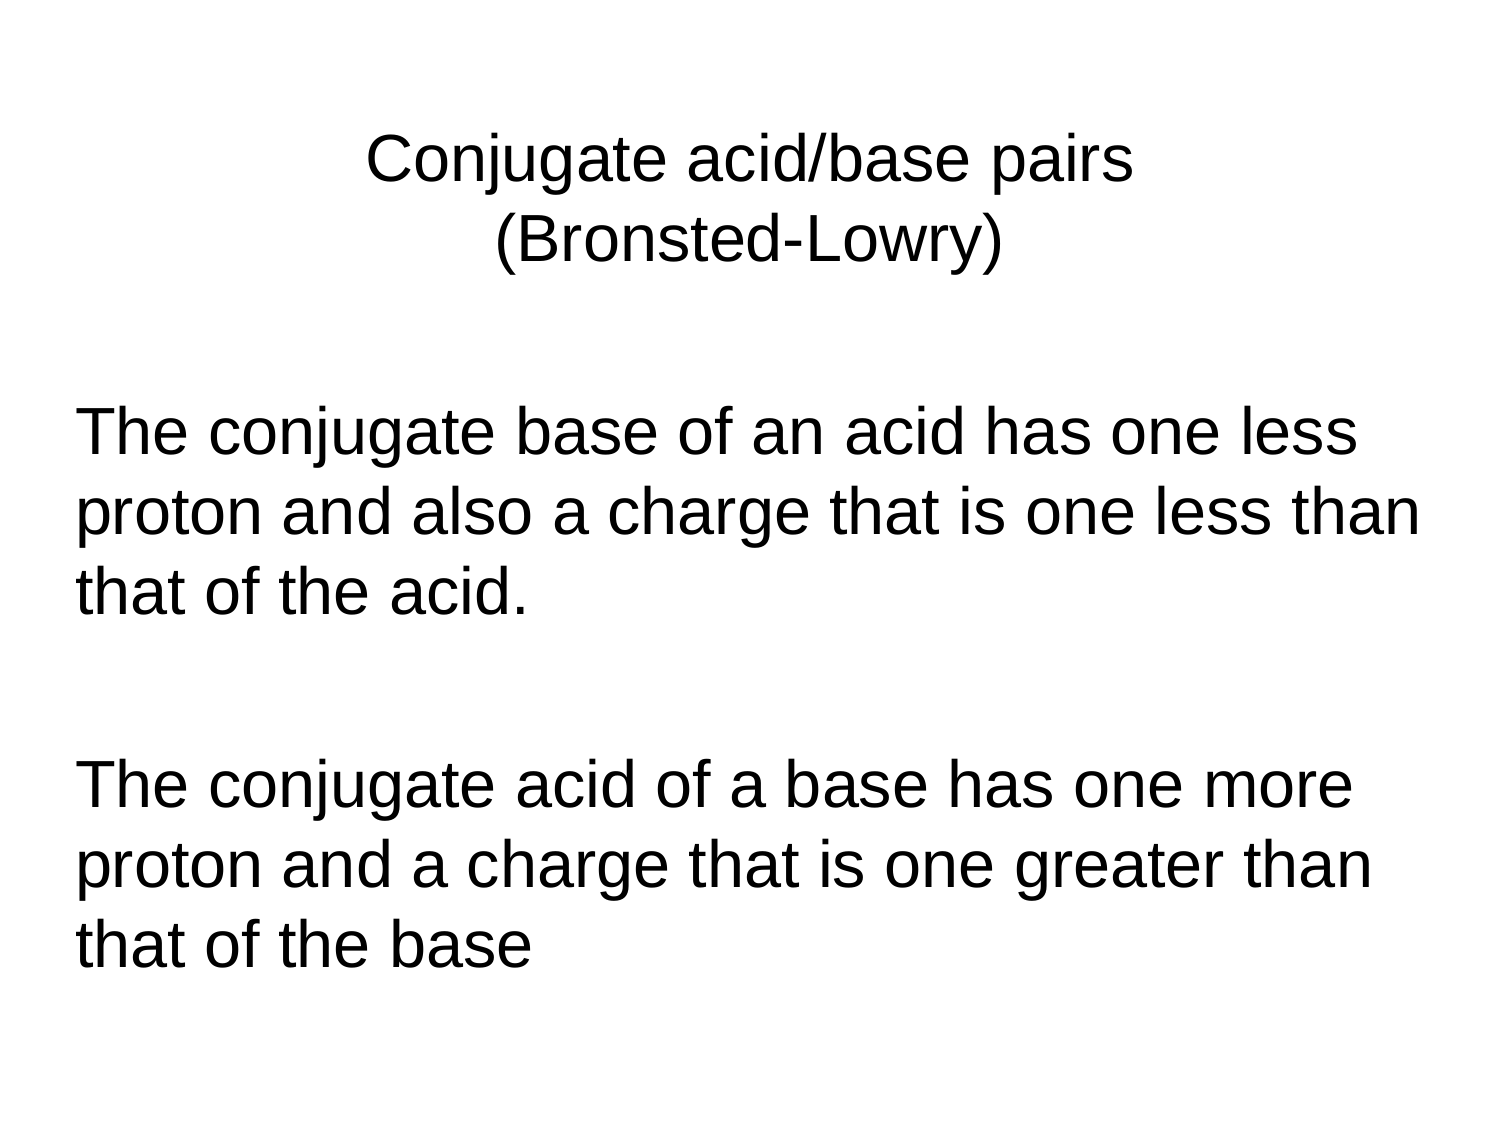

# Conjugate acid/base pairs (Bronsted-Lowry)
The conjugate base of an acid has one less proton and also a charge that is one less than that of the acid.
The conjugate acid of a base has one more proton and a charge that is one greater than that of the base